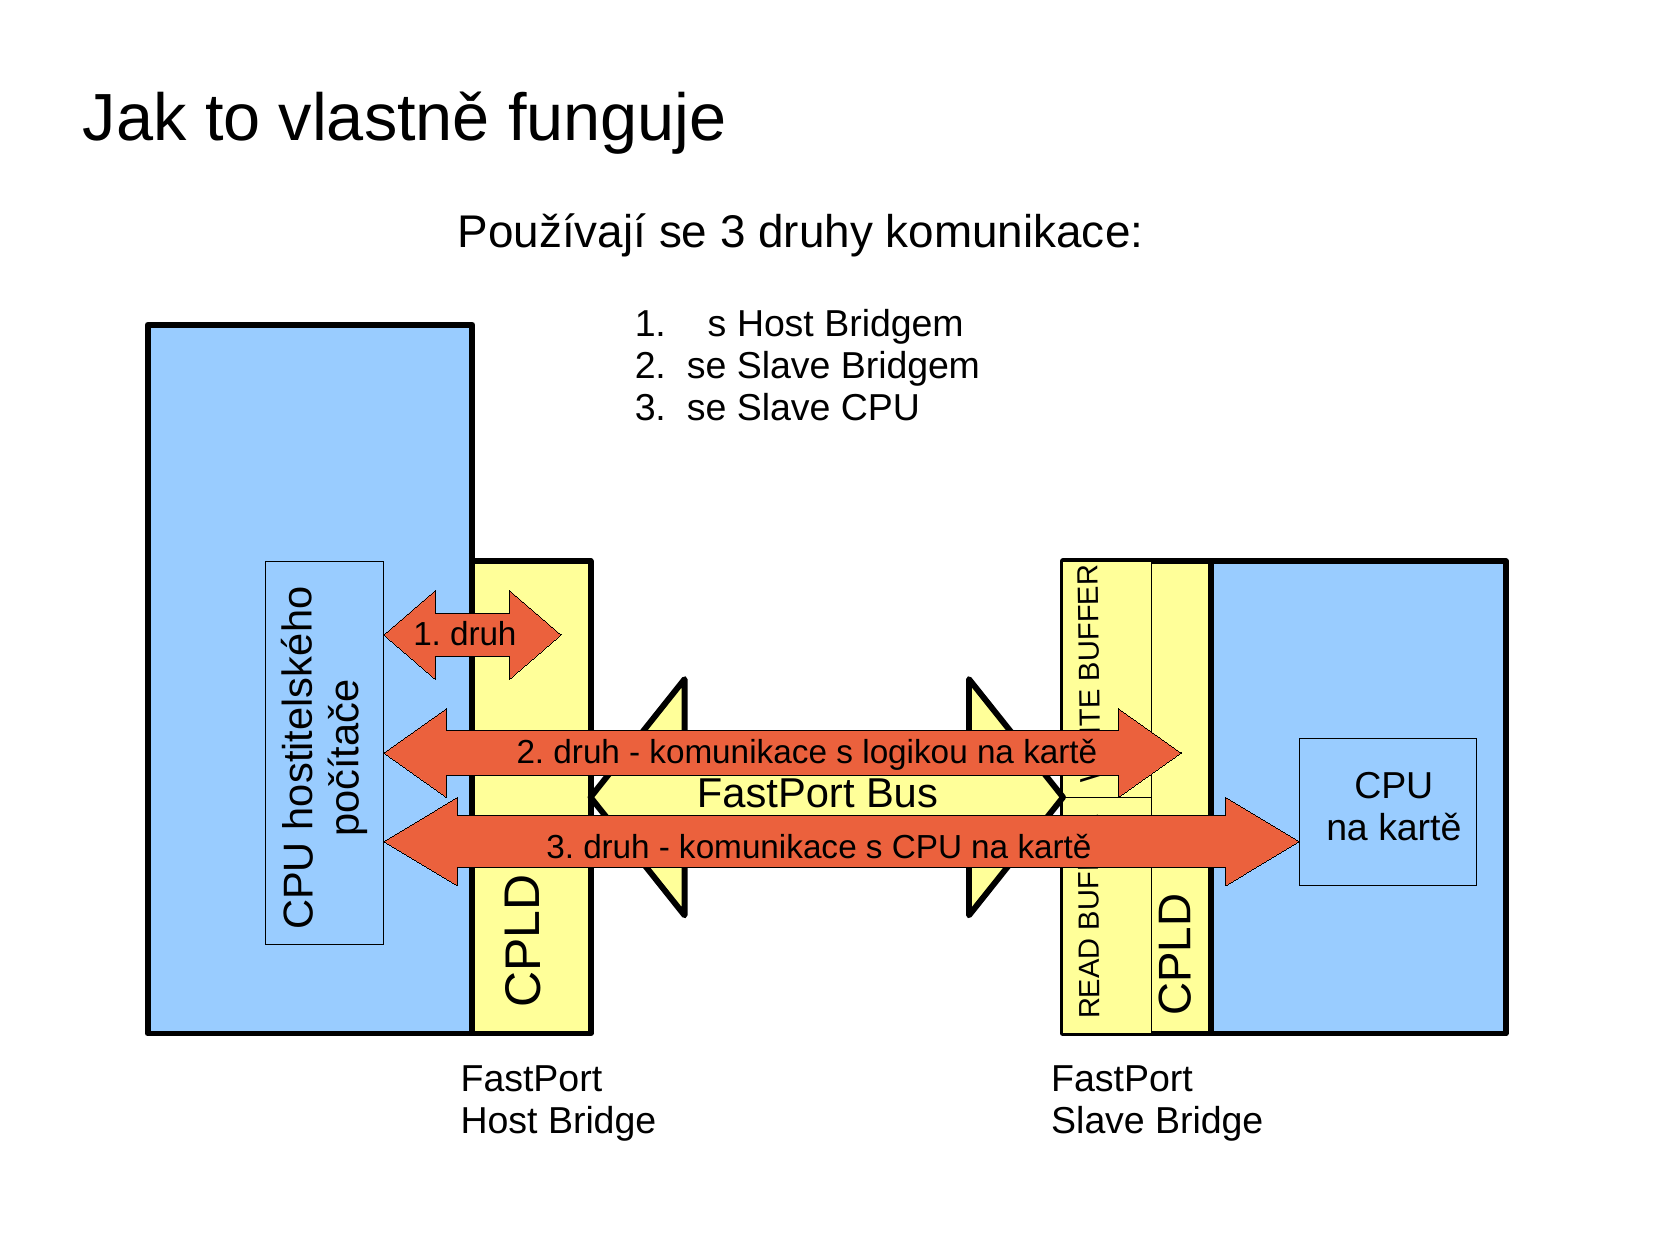

# Jak to vlastně funguje
Používají se 3 druhy komunikace:
1. s Host Bridgem
2. se Slave Bridgem
3. se Slave CPU
CPU hostitelského
počítače
WRITE BUFFER
1. druh
2. druh - komunikace s logikou na kartě
CPU
na kartě
FastPort Bus
3. druh - komunikace s CPU na kartě
READ BUFFER
CPLD
CPLD
FastPort
Host Bridge
FastPort
Slave Bridge